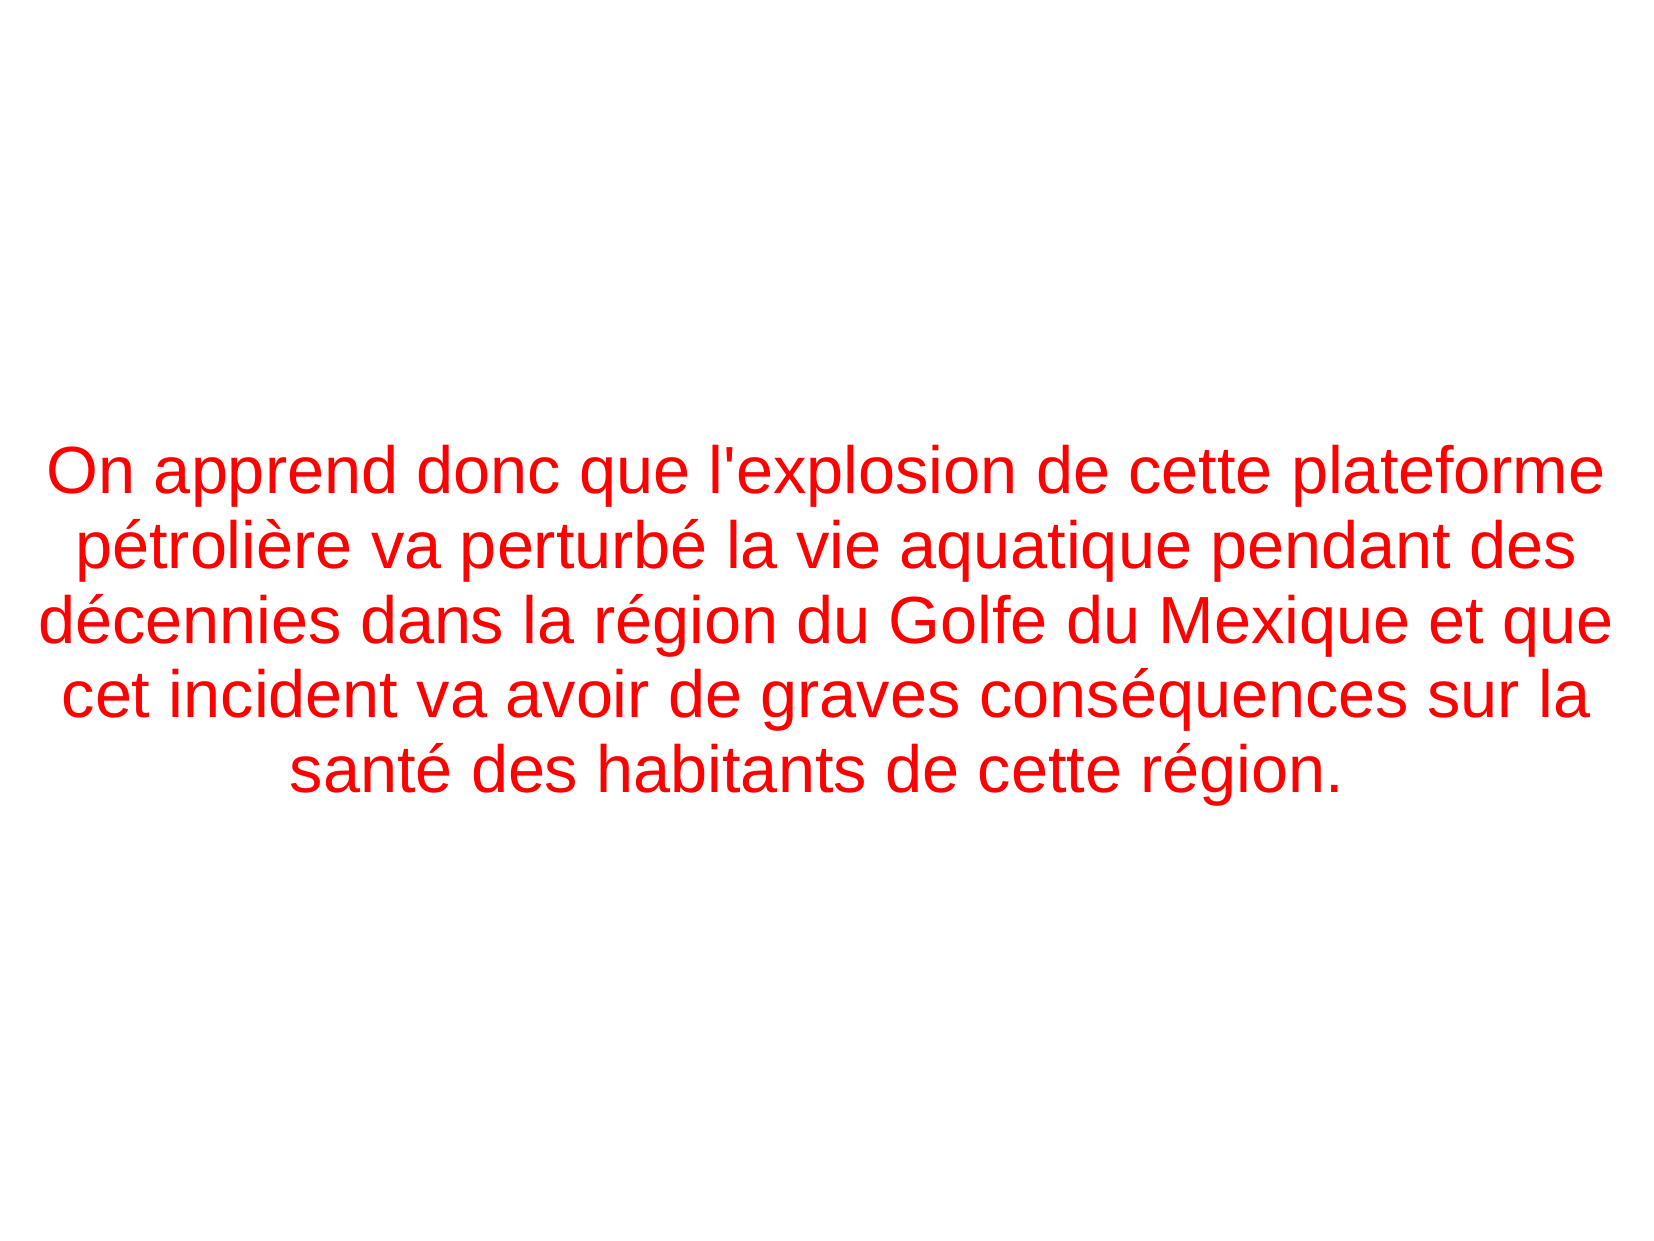

# On apprend donc que l'explosion de cette plateforme pétrolière va perturbé la vie aquatique pendant des décennies dans la région du Golfe du Mexique et que cet incident va avoir de graves conséquences sur la santé des habitants de cette région.